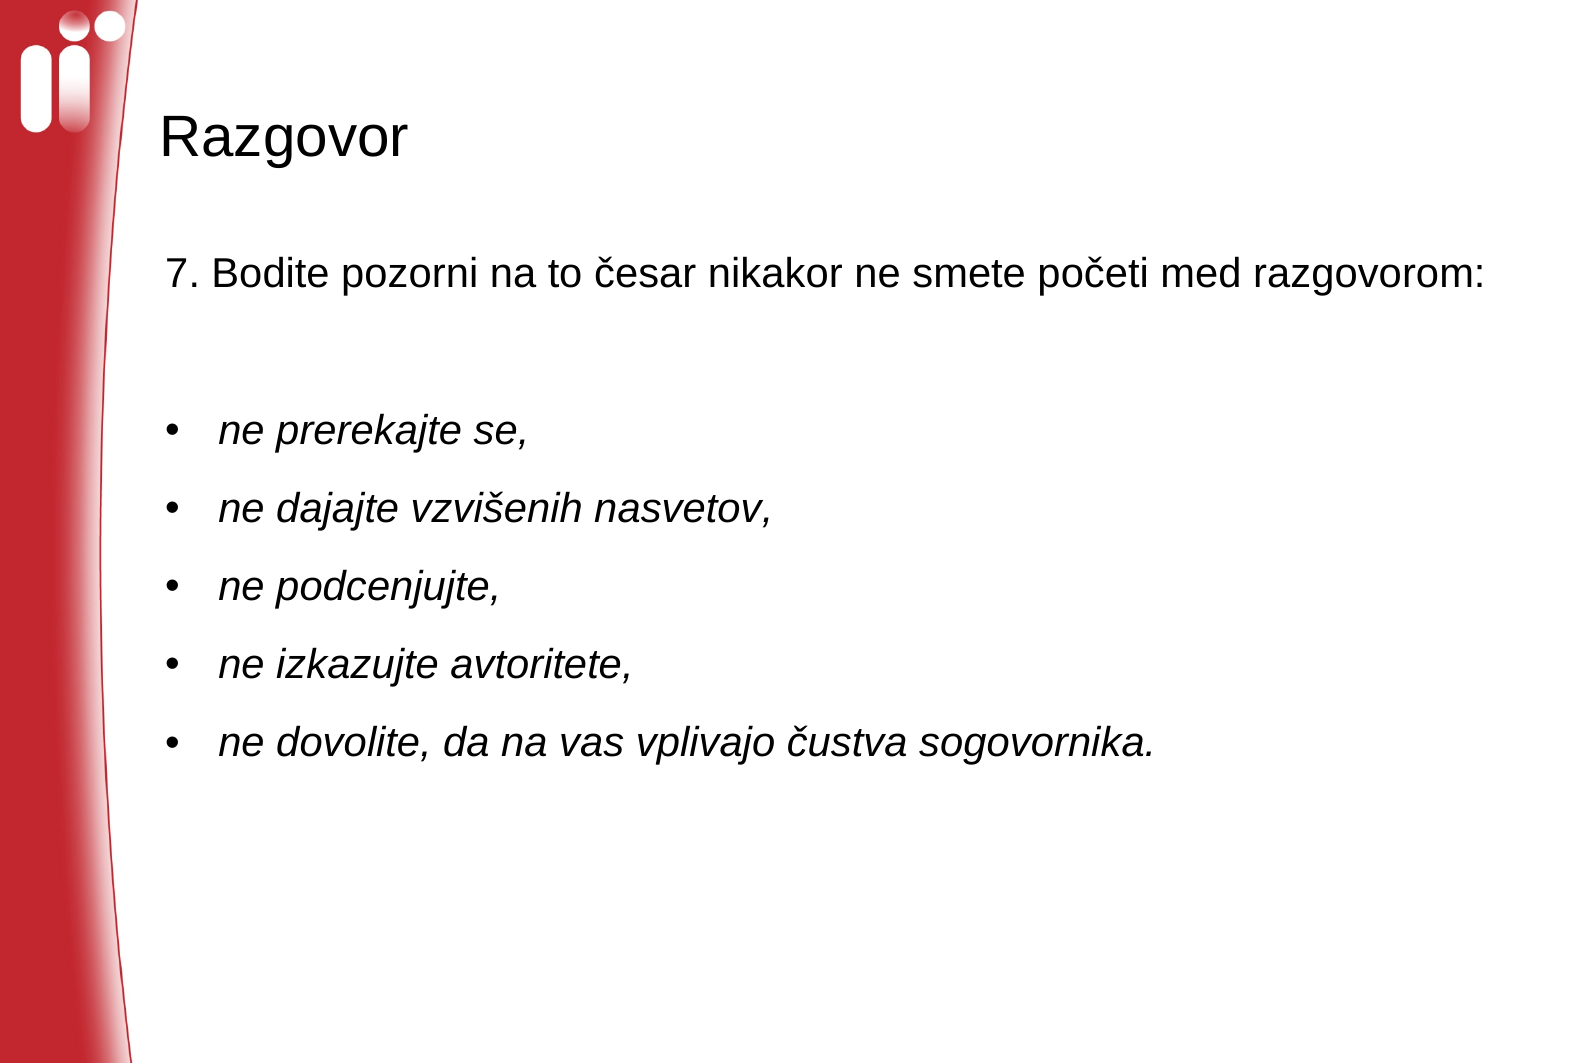

# Razgovor
7. Bodite pozorni na to česar nikakor ne smete početi med razgovorom:
ne prerekajte se,
ne dajajte vzvišenih nasvetov,
ne podcenjujte,
ne izkazujte avtoritete,
ne dovolite, da na vas vplivajo čustva sogovornika.